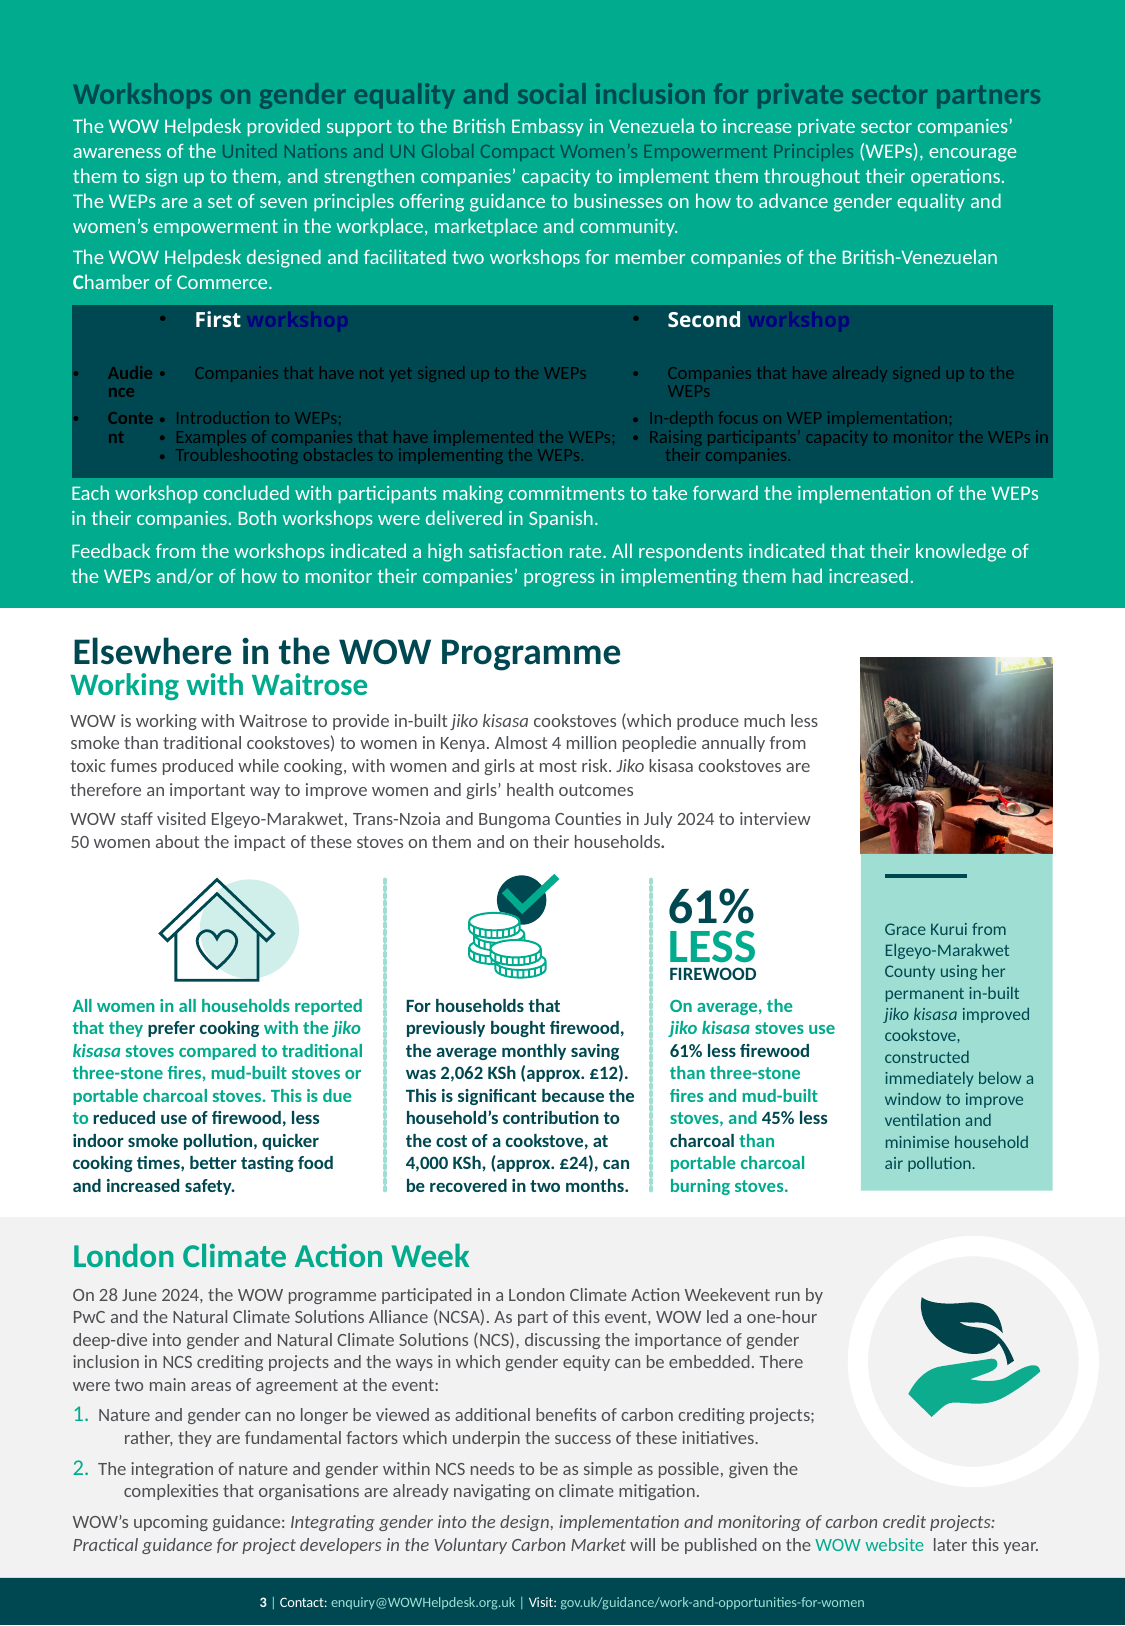

Workshops on gender equality and social inclusion for private sector partners
The WOW Helpdesk provided support to the British Embassy in Venezuela to increase private sector companies’ awareness of the United Nations and UN Global Compact Women’s Empowerment Principles (WEPs), encourage them to sign up to them, and strengthen companies’ capacity to implement them throughout their operations.
The WEPs are a set of seven principles offering guidance to businesses on how to advance gender equality and women’s empowerment in the workplace, marketplace and community.
The WOW Helpdesk designed and facilitated two workshops for member companies of the British-Venezuelan Chamber of Commerce.
| | First workshop | Second workshop |
| --- | --- | --- |
| Audience | Companies that have not yet signed up to the WEPs | Companies that have already signed up to the WEPs |
| Content | Introduction to WEPs; Examples of companies that have implemented the WEPs; Troubleshooting obstacles to implementing the WEPs. | In-depth focus on WEP implementation; Raising participants’ capacity to monitor the WEPs in their companies. |
Each workshop concluded with participants making commitments to take forward the implementation of the WEPs in their companies. Both workshops were delivered in Spanish.
Feedback from the workshops indicated a high satisfaction rate. All respondents indicated that their knowledge of the WEPs and/or of how to monitor their companies’ progress in implementing them had increased.
Elsewhere in the WOW Programme
Working with Waitrose
WOW is working with Waitrose to provide in-built jiko kisasa cookstoves (which produce much less smoke than traditional cookstoves) to women in Kenya. Almost 4 million peopledie annually from toxic fumes produced while cooking, with women and girls at most risk. Jiko kisasa cookstoves are therefore an important way to improve women and girls’ health outcomes.
WOW staff visited Elgeyo-Marakwet, Trans-Nzoia and Bungoma Counties in July 2024 to interview 50 women about the impact of these stoves on them and on their households.
Grace Kurui from Elgeyo-Marakwet County using her permanent in-built jiko kisasa improved cookstove, constructed immediately below a window to improve ventilation and minimise household air pollution.
61%
LESS
FIREWOOD
On average, the
jiko kisasa stoves use 61% less firewood than three-stone fires and mud-built stoves, and 45% less charcoal than portable charcoal burning stoves.
For households that previously bought firewood, the average monthly saving was 2,062 KSh (approx. £12). This is significant because the household’s contribution to the cost of a cookstove, at 4,000 KSh, (approx. £24), can be recovered in two months.
All women in all households reported that they prefer cooking with the jiko kisasa stoves compared to traditional three-stone fires, mud-built stoves or portable charcoal stoves. This is due to reduced use of firewood, less indoor smoke pollution, quicker cooking times, better tasting food and increased safety.
London Climate Action Week
On 28 June 2024, the WOW programme participated in a London Climate Action Weekevent run by
PwC and the Natural Climate Solutions Alliance (NCSA). As part of this event, WOW led a one-hour
deep-dive into gender and Natural Climate Solutions (NCS), discussing the importance of gender
inclusion in NCS crediting projects and the ways in which gender equity can be embedded. There
were two main areas of agreement at the event:
Nature and gender can no longer be viewed as additional benefits of carbon crediting projects;
rather, they are fundamental factors which underpin the success of these initiatives.
The integration of nature and gender within NCS needs to be as simple as possible, given the
complexities that organisations are already navigating on climate mitigation.
WOW’s upcoming guidance: Integrating gender into the design, implementation and monitoring of carbon credit projects: Practical guidance for project developers in the Voluntary Carbon Market will be published on the WOW website  later this year.
 | Contact: enquiry@WOWHelpdesk.org.uk | Visit: gov.uk/guidance/work-and-opportunities-for-women